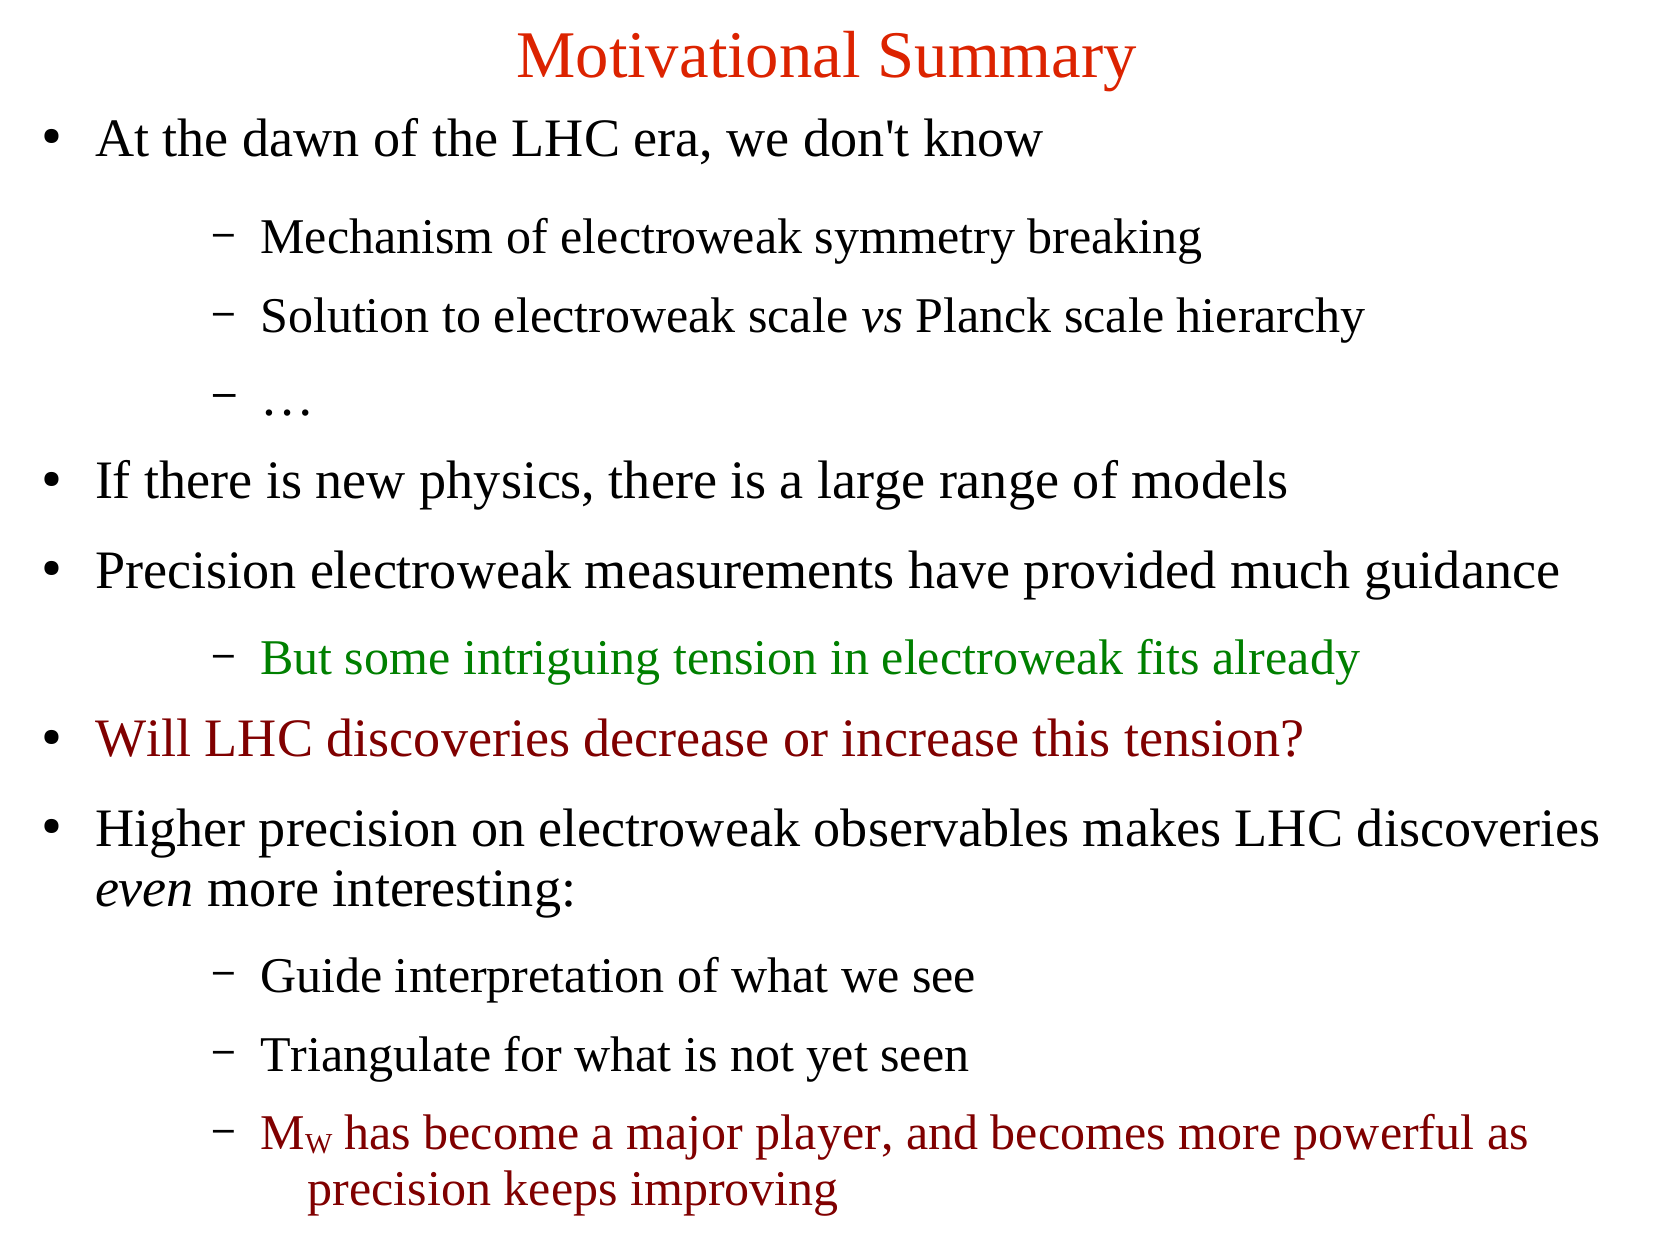

Motivational Summary
# At the dawn of the LHC era, we don't know
Mechanism of electroweak symmetry breaking
Solution to electroweak scale vs Planck scale hierarchy
…
If there is new physics, there is a large range of models
Precision electroweak measurements have provided much guidance
But some intriguing tension in electroweak fits already
Will LHC discoveries decrease or increase this tension?
Higher precision on electroweak observables makes LHC discoveries even more interesting:
Guide interpretation of what we see
Triangulate for what is not yet seen
MW has become a major player, and becomes more powerful as precision keeps improving